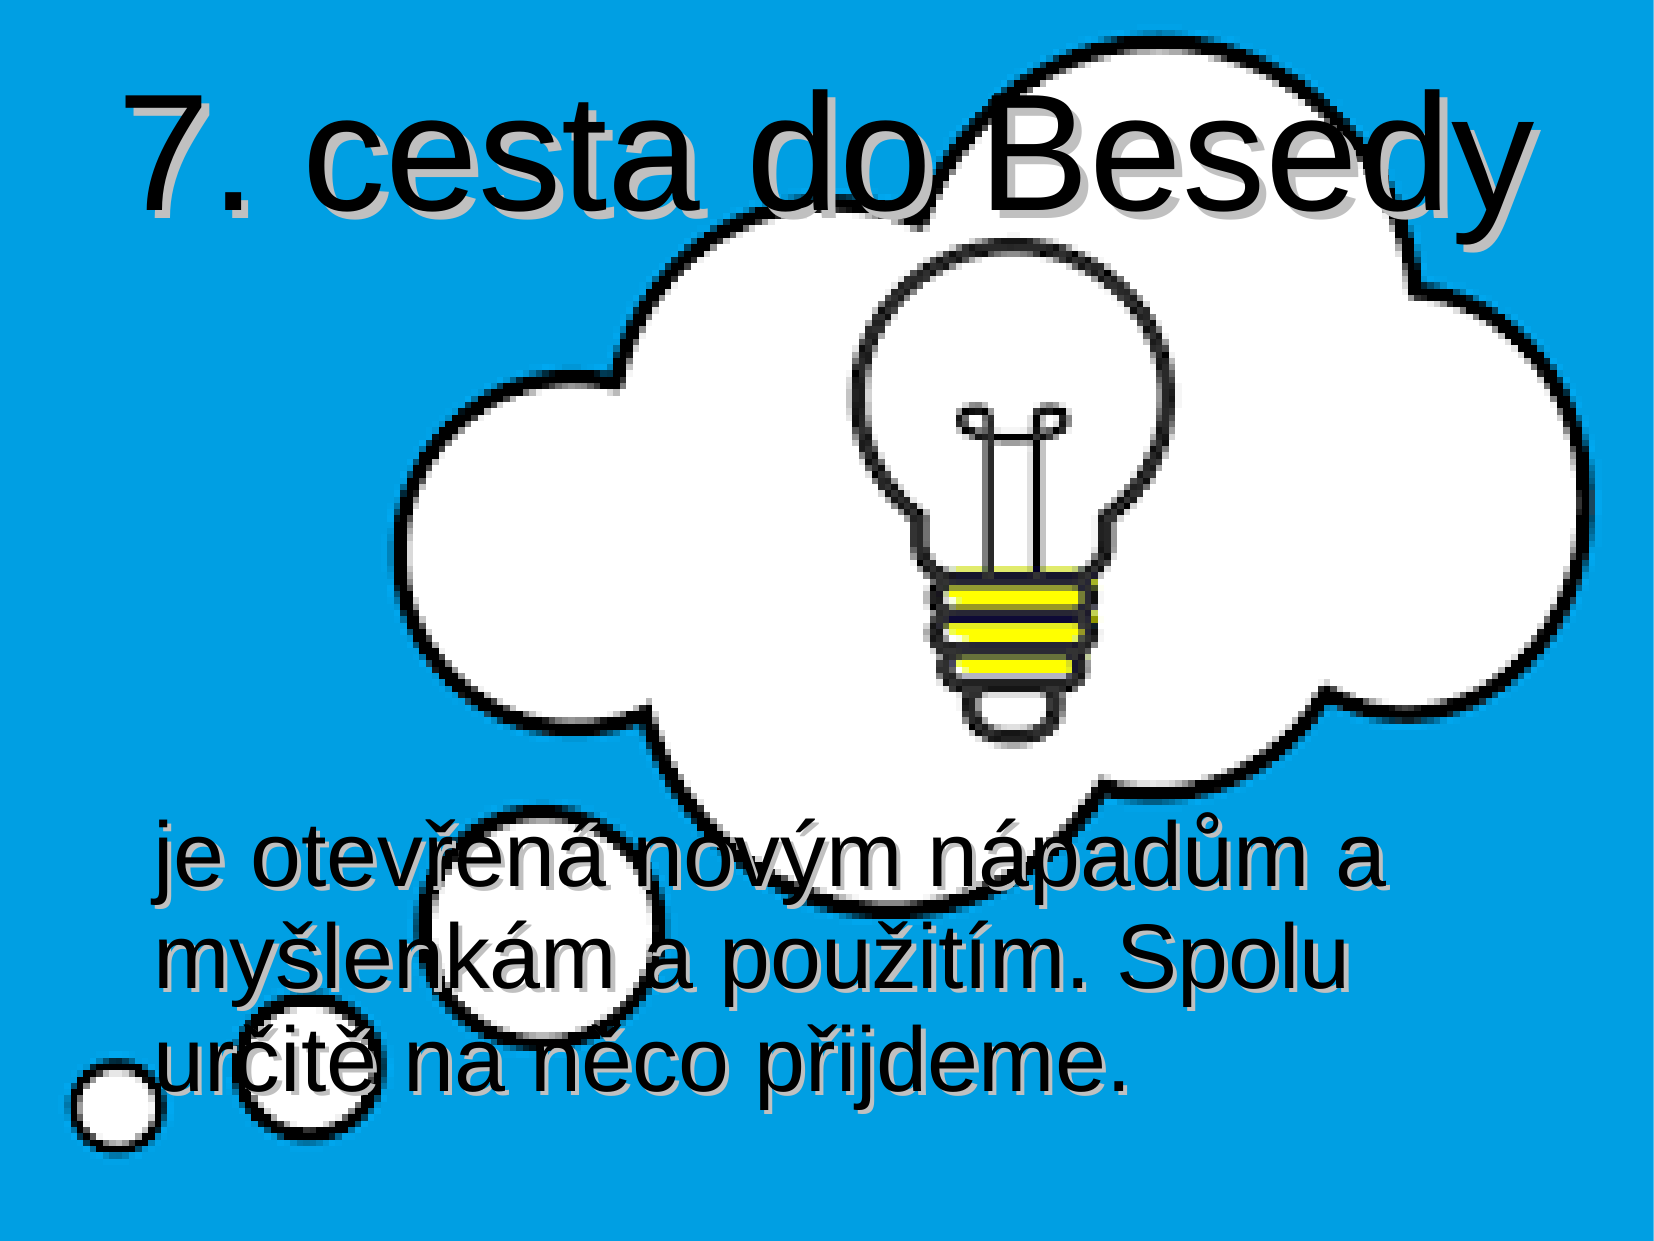

# 7. cesta do Besedy
je otevřená novým nápadům a myšlenkám a použitím. Spolu určitě na něco přijdeme.